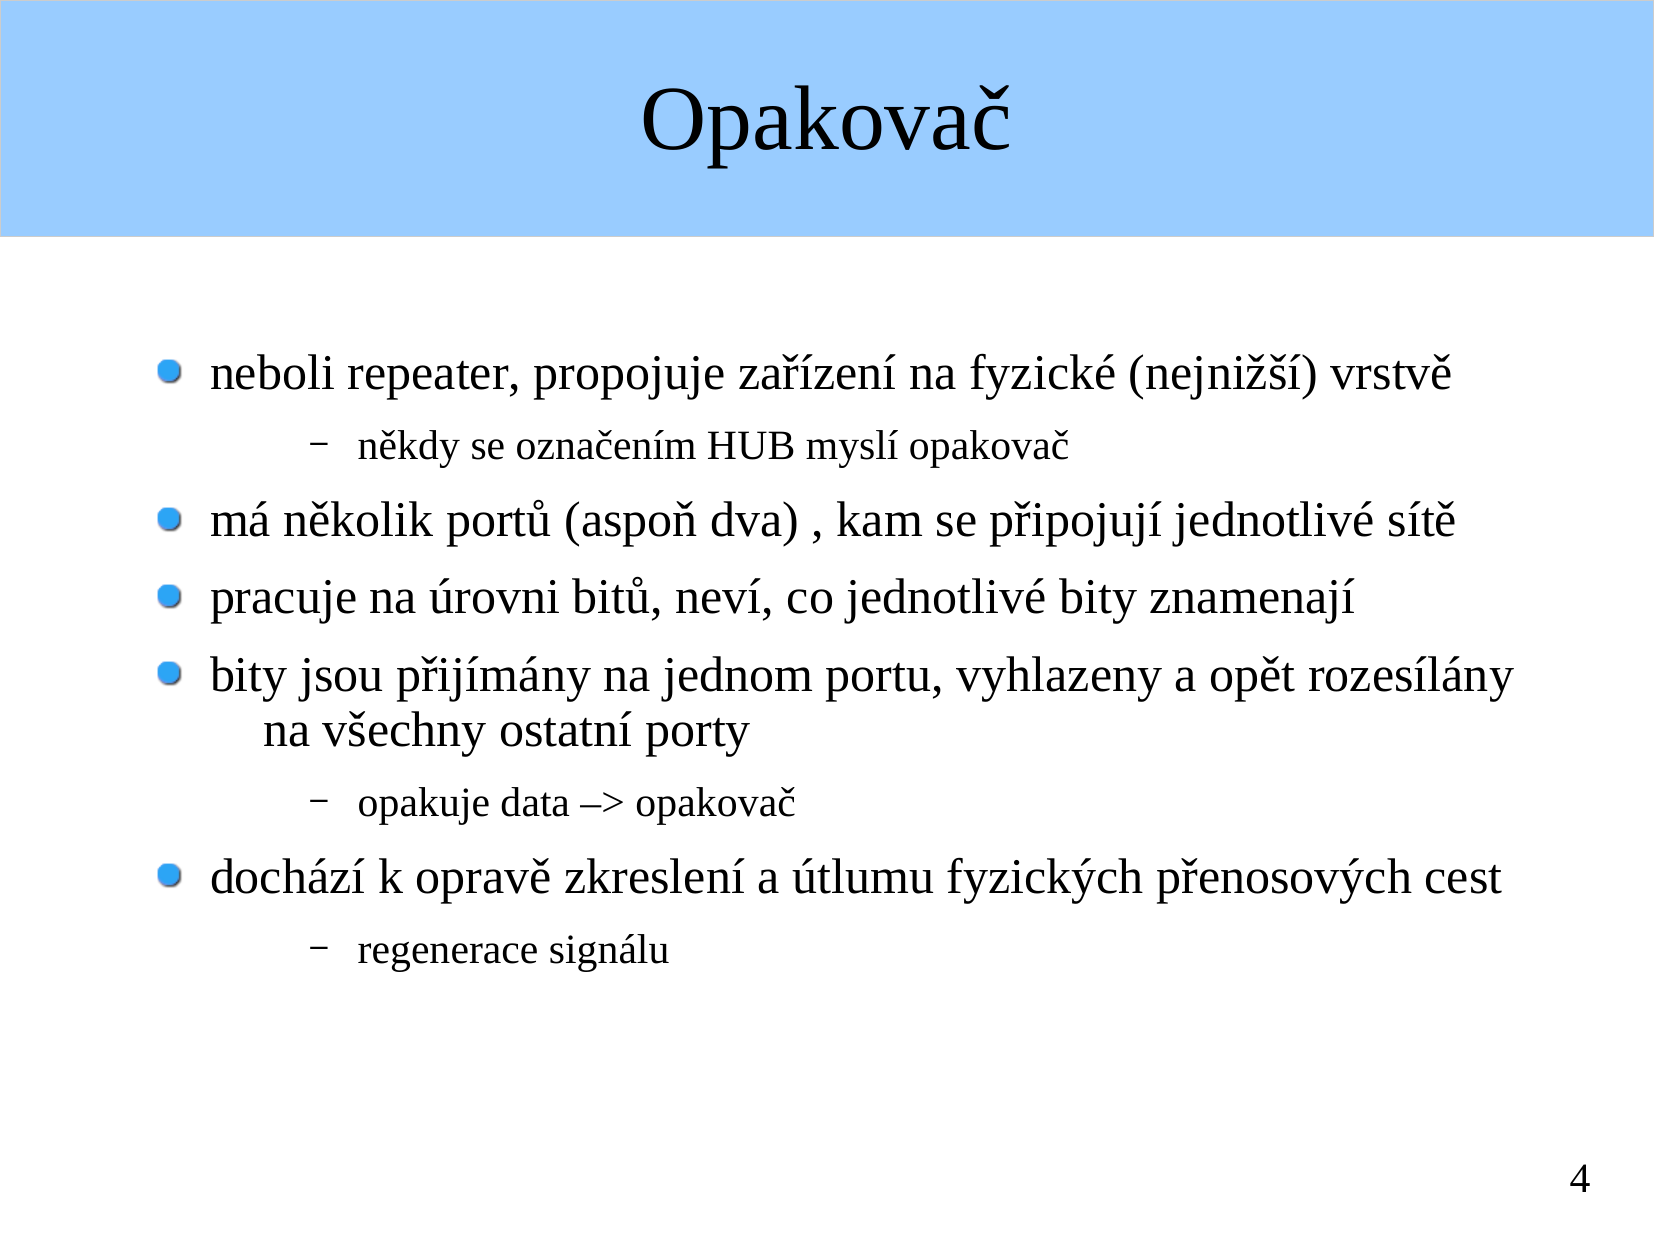

# Opakovač
neboli repeater, propojuje zařízení na fyzické (nejnižší) vrstvě
někdy se označením HUB myslí opakovač
má několik portů (aspoň dva) , kam se připojují jednotlivé sítě
pracuje na úrovni bitů, neví, co jednotlivé bity znamenají
bity jsou přijímány na jednom portu, vyhlazeny a opět rozesílány na všechny ostatní porty
opakuje data –> opakovač
dochází k opravě zkreslení a útlumu fyzických přenosových cest
regenerace signálu